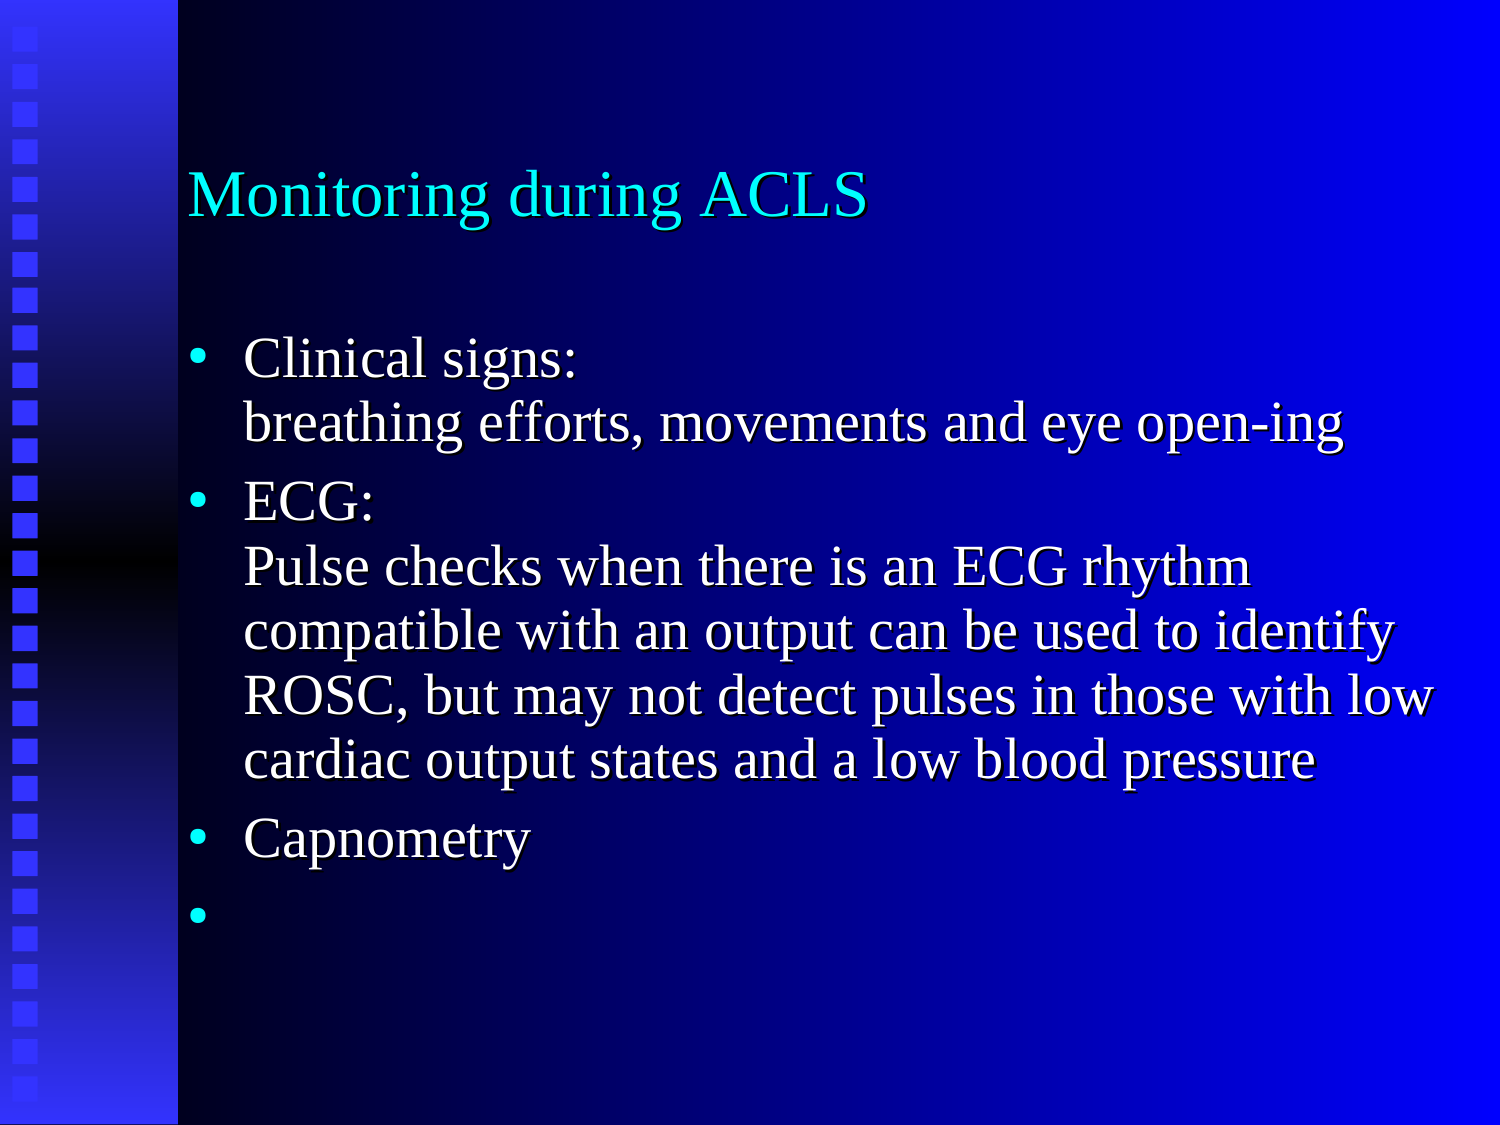

# Monitoring during ACLS
Clinical signs:
breathing efforts, movements and eye open-ing
ECG:
Pulse checks when there is an ECG rhythm compatible with an output can be used to identify ROSC, but may not detect pulses in those with low cardiac output states and a low blood pressure
Capnometry